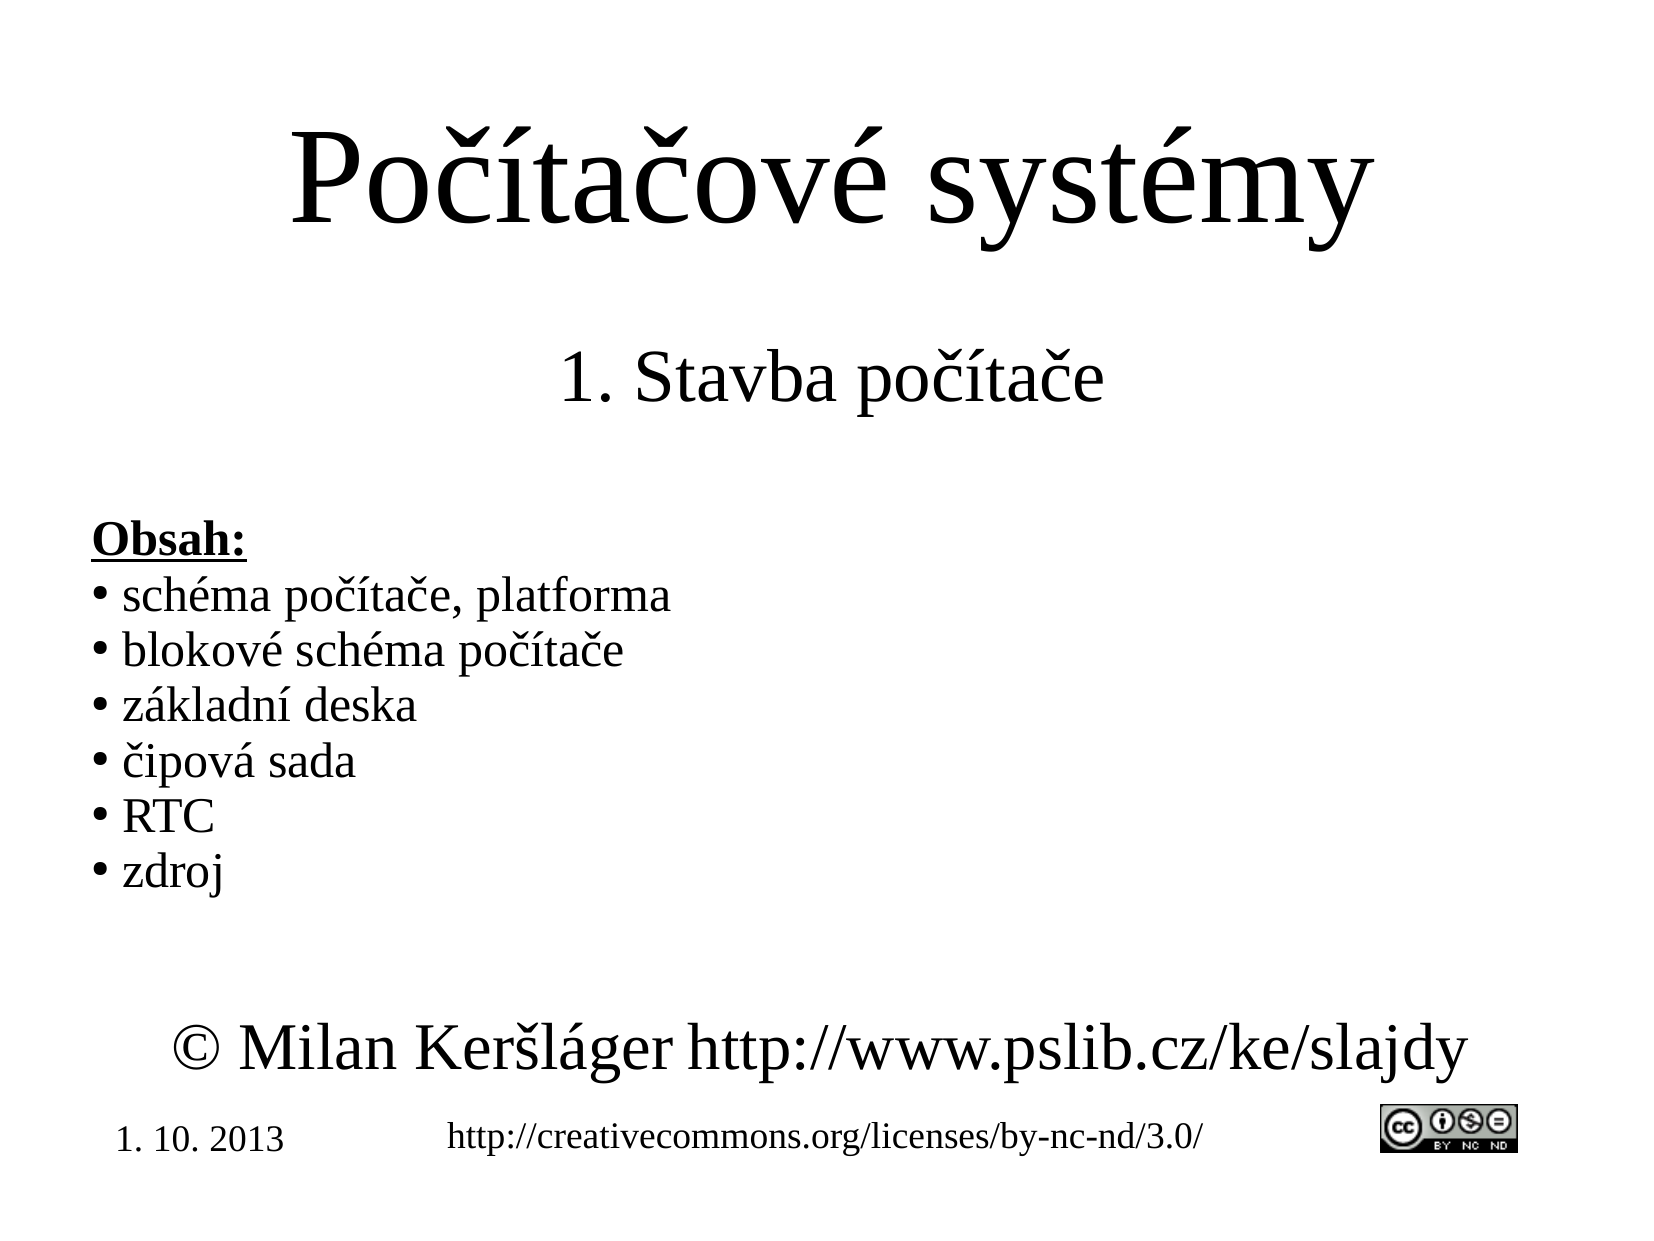

# Počítačové systémy 1. Stavba počítače
Obsah:
 schéma počítače, platforma
 blokové schéma počítače
 základní deska
 čipová sada
 RTC
 zdroj
© Milan Keršláger	http://www.pslib.cz/ke/slajdy
http://creativecommons.org/licenses/by-nc-nd/3.0/
1. 10. 2013